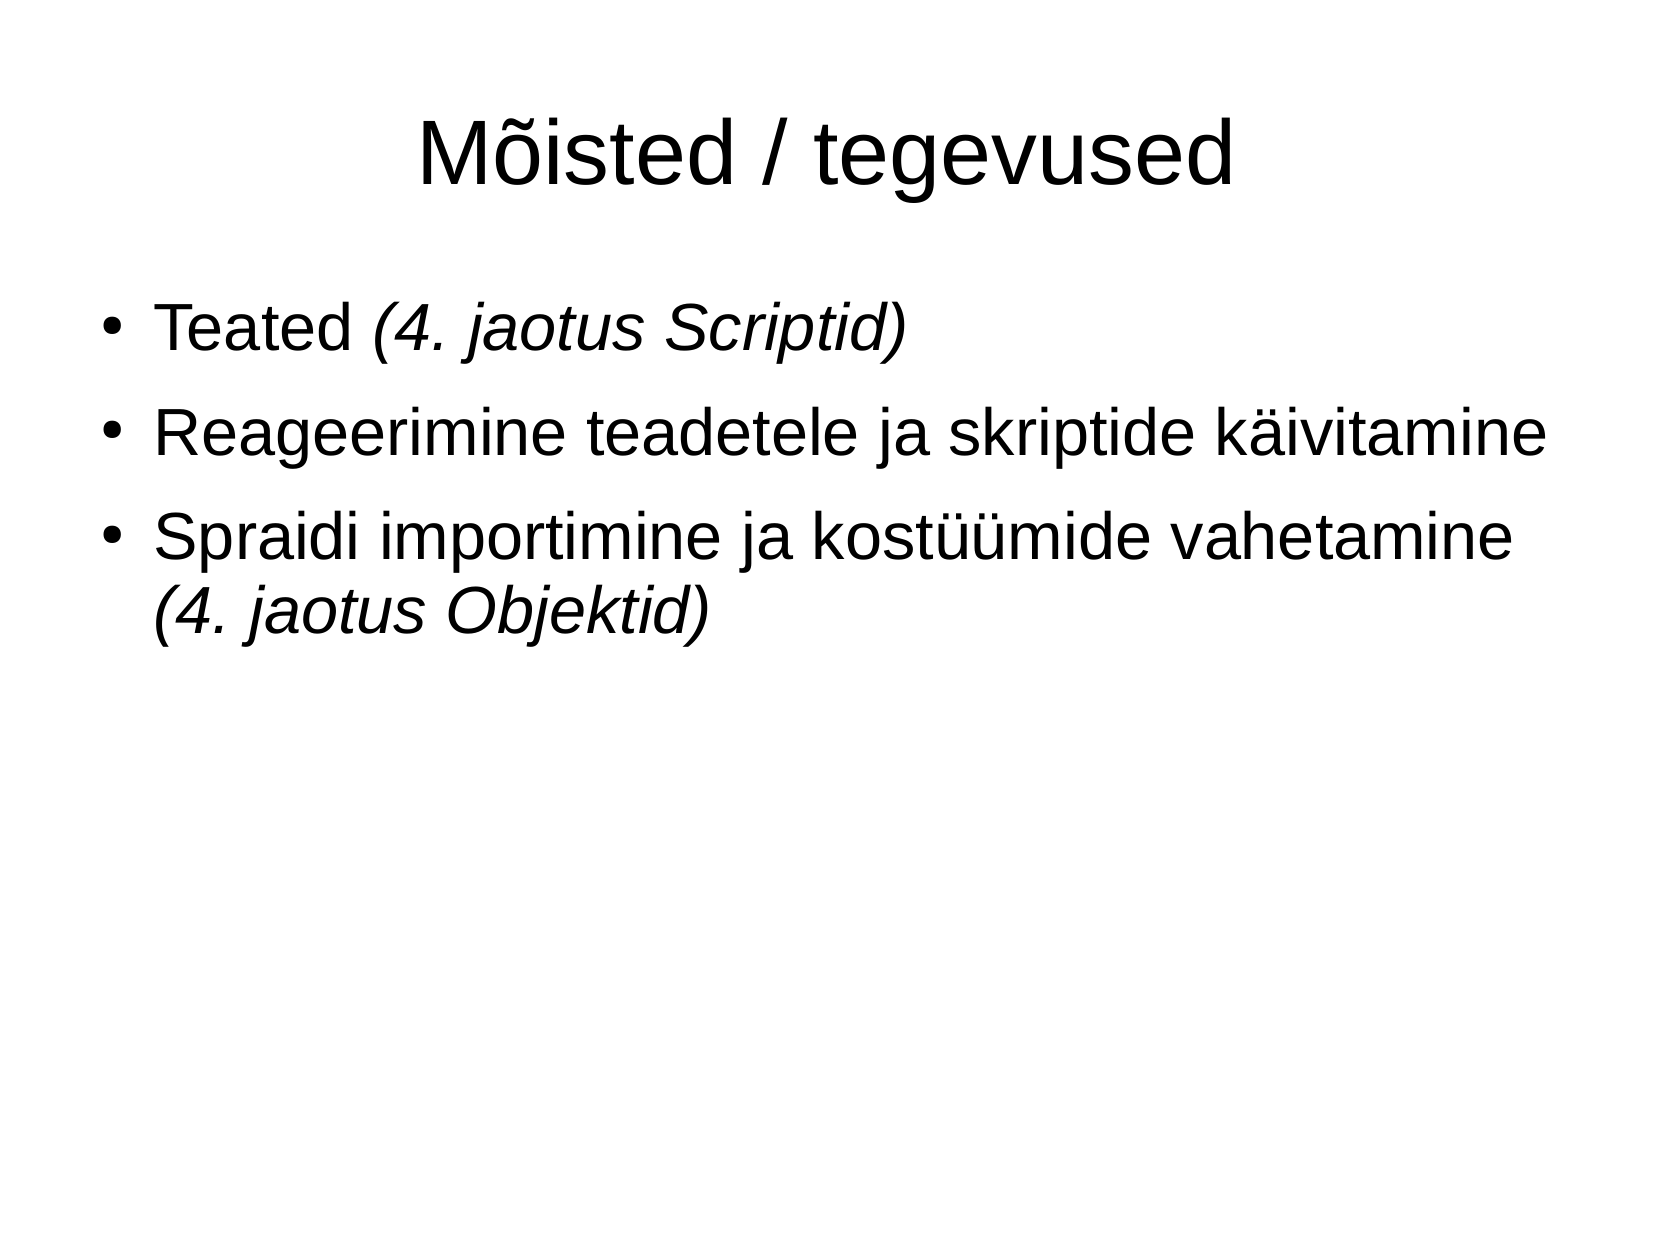

# Mõisted / tegevused
Teated (4. jaotus Scriptid)
Reageerimine teadetele ja skriptide käivitamine
Spraidi importimine ja kostüümide vahetamine (4. jaotus Objektid)